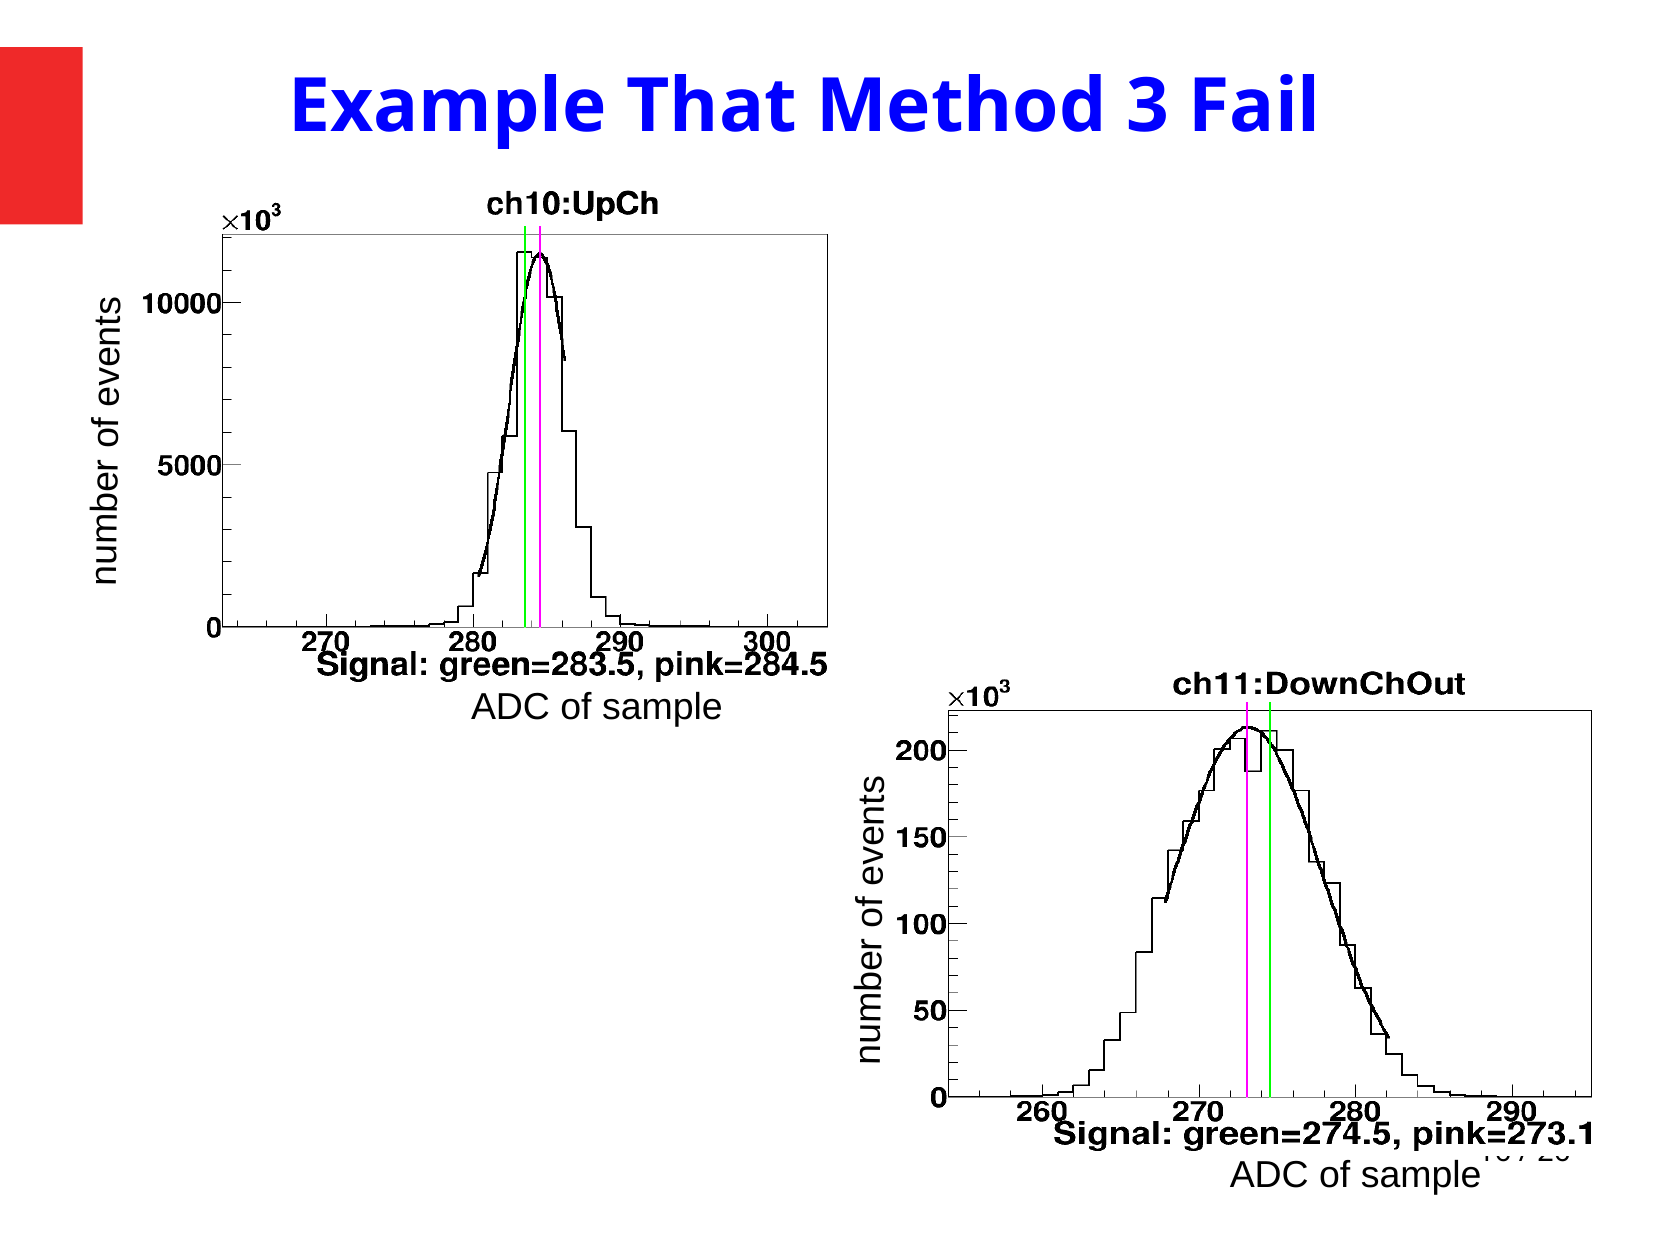

# Example That Method 3 Fail
number of events
ADC of sample
number of events
16
ADC of sample